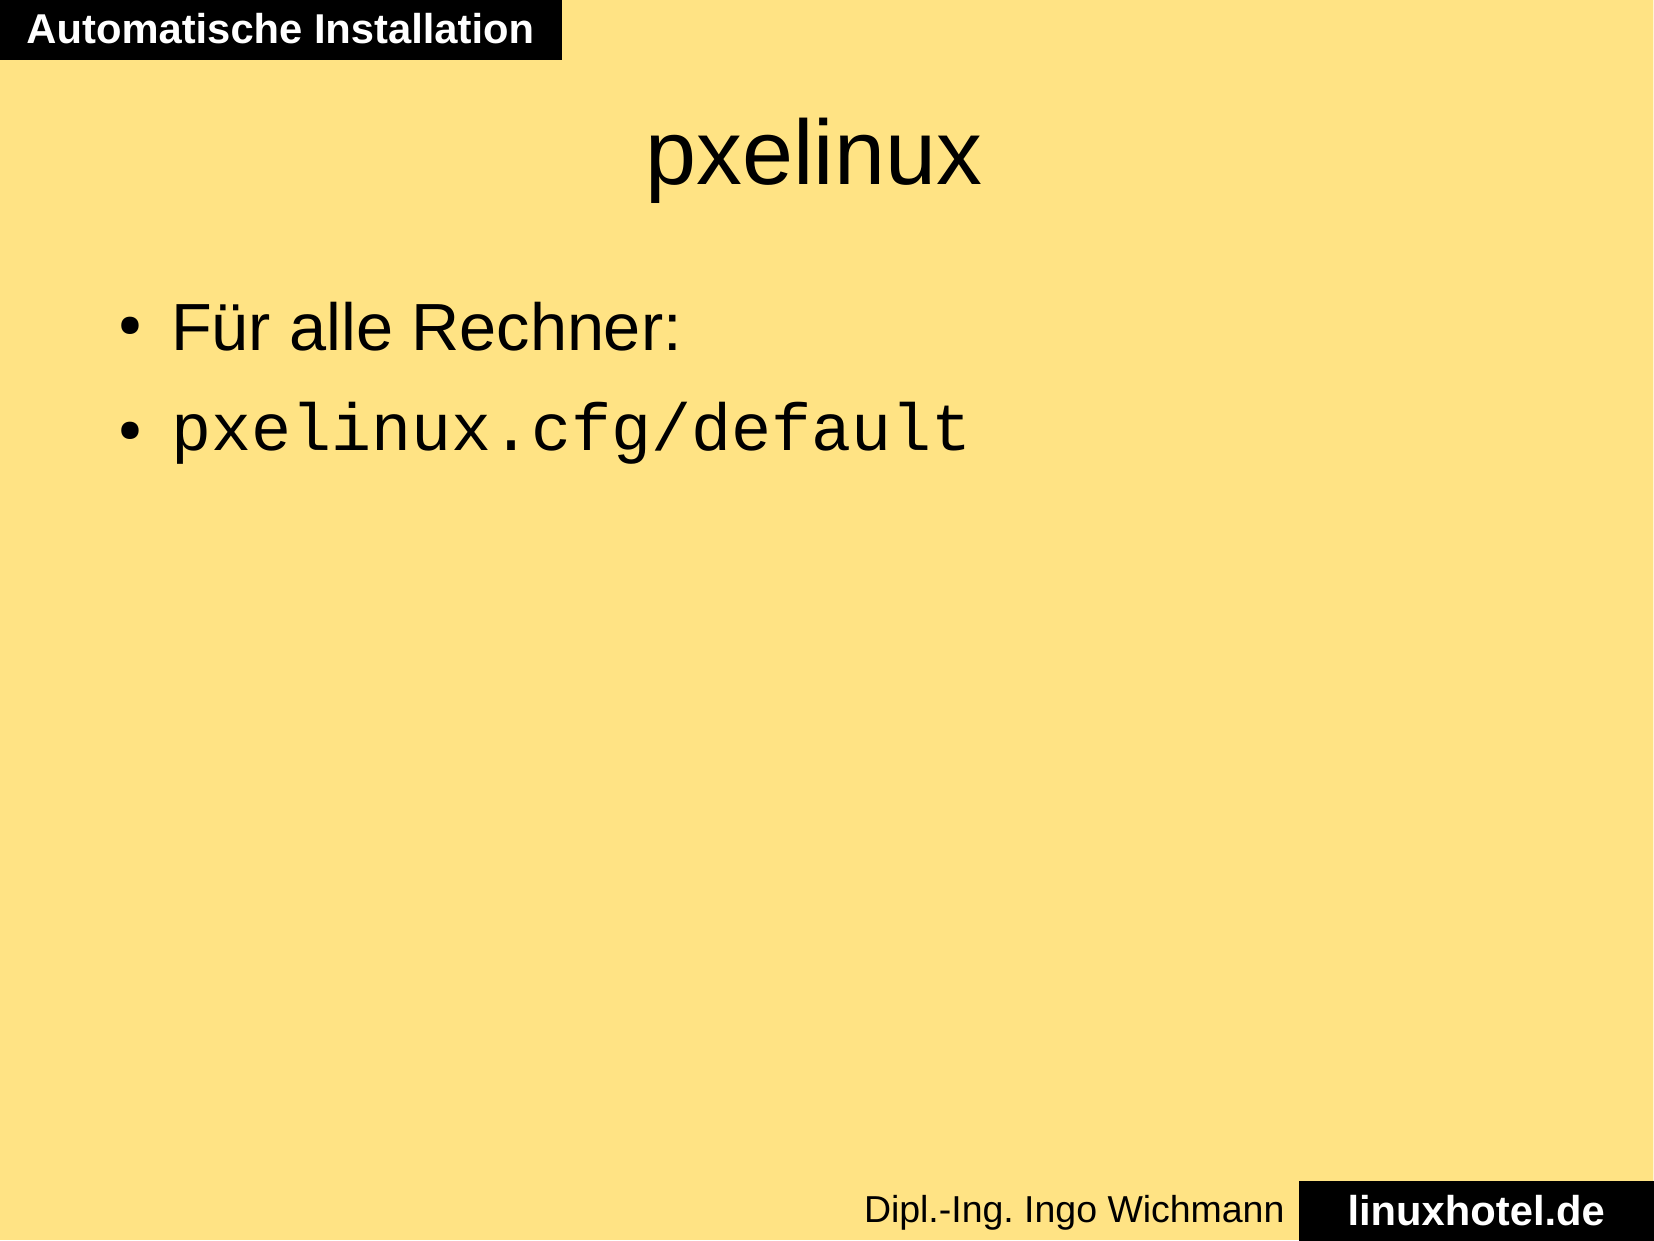

Automatische Installation
# pxelinux
Für alle Rechner:
pxelinux.cfg/default
Dipl.-Ing. Ingo Wichmann
linuxhotel.de